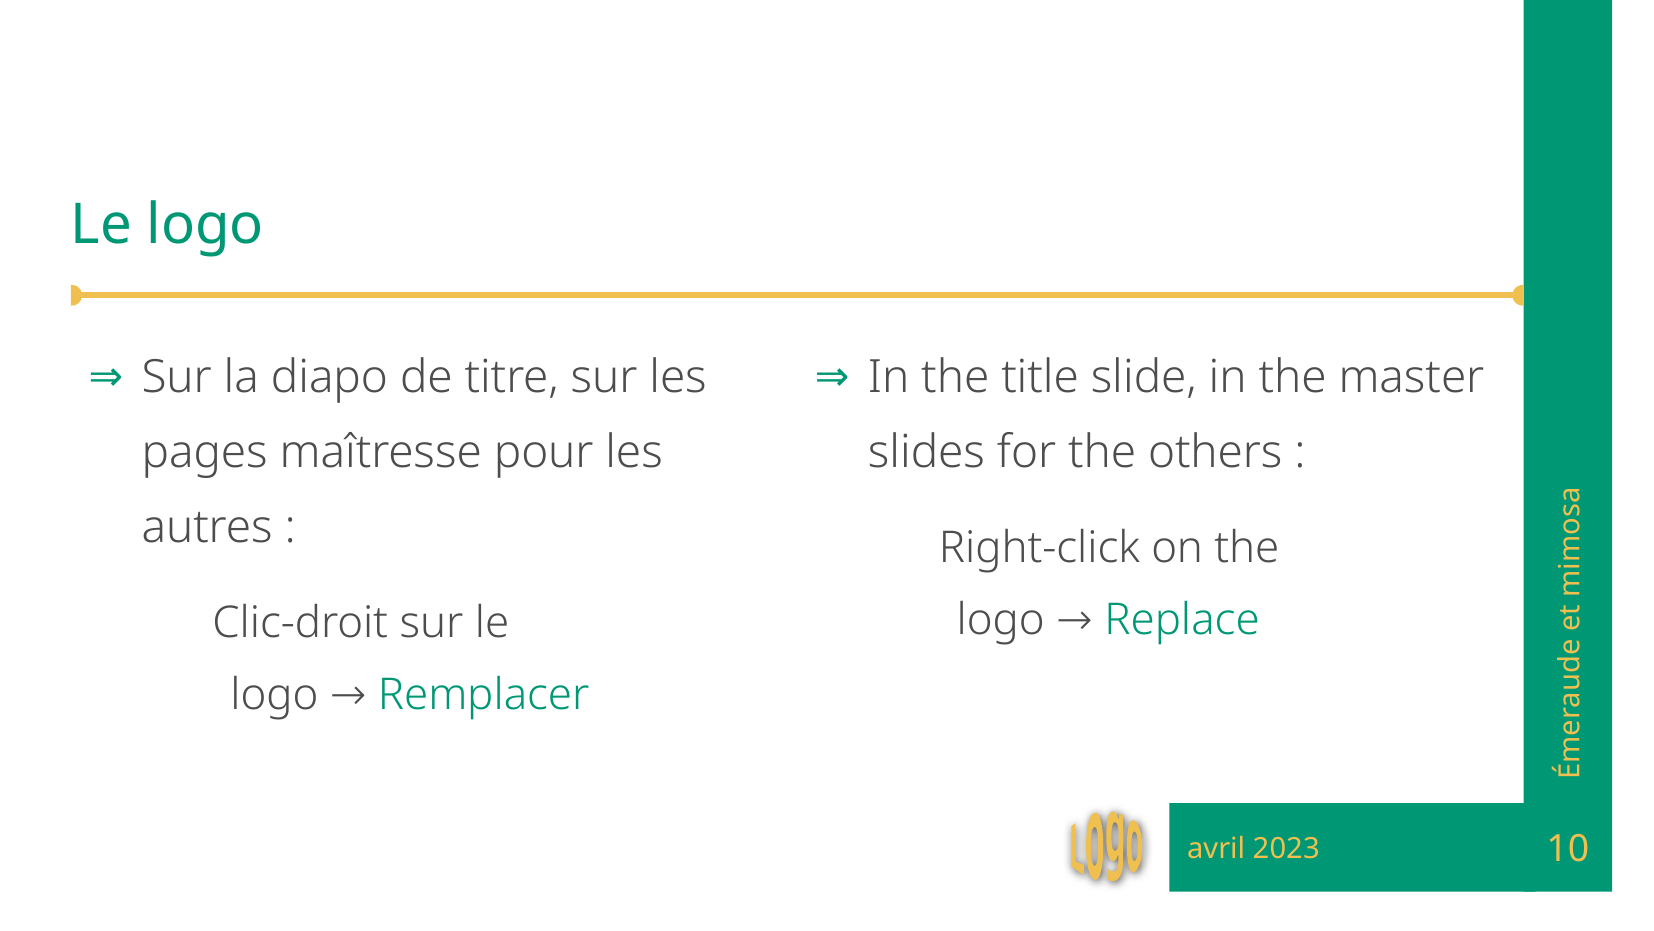

# Le logo
Sur la diapo de titre, sur les pages maîtresse pour les autres :
Clic-droit sur le logo → Remplacer
In the title slide, in the master slides for the others :
Right-click on the logo → Replace
Émeraude et mimosa
avril 2023
10